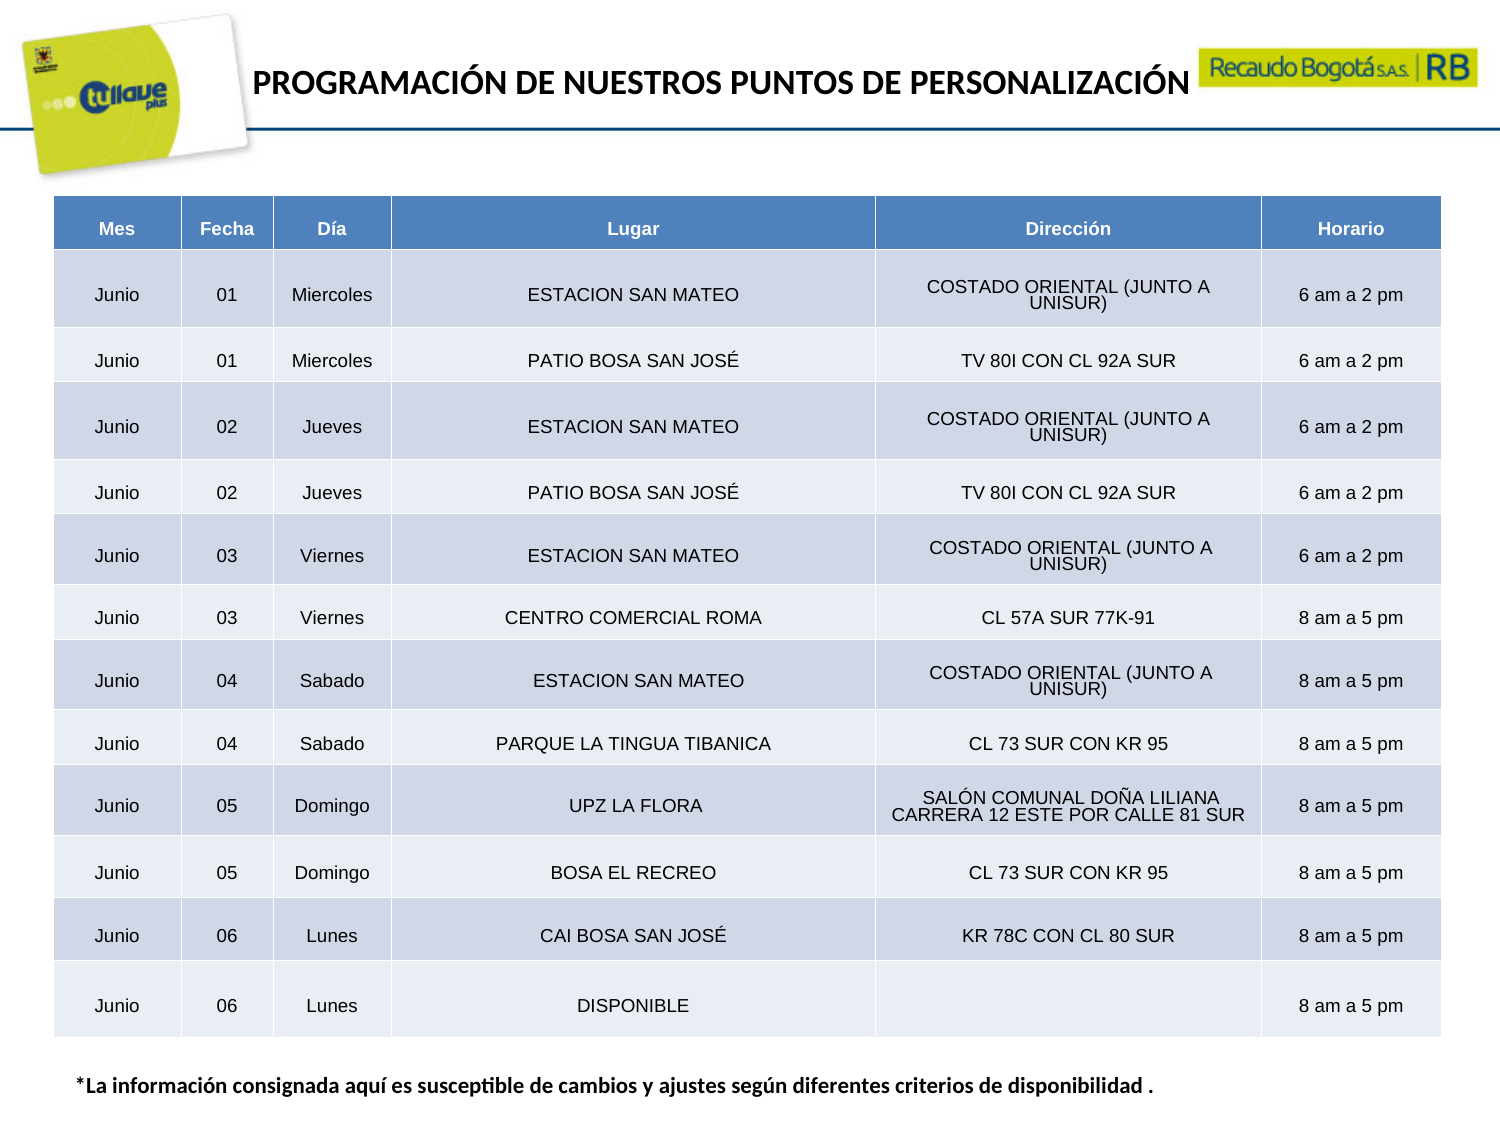

PROGRAMACIÓN DE NUESTROS PUNTOS DE PERSONALIZACIÓN
| Mes | Fecha | Día | Lugar | Dirección | Horario |
| --- | --- | --- | --- | --- | --- |
| Junio | 01 | Miercoles | ESTACION SAN MATEO | COSTADO ORIENTAL (JUNTO A UNISUR) | 6 am a 2 pm |
| Junio | 01 | Miercoles | PATIO BOSA SAN JOSÉ | TV 80I CON CL 92A SUR | 6 am a 2 pm |
| Junio | 02 | Jueves | ESTACION SAN MATEO | COSTADO ORIENTAL (JUNTO A UNISUR) | 6 am a 2 pm |
| Junio | 02 | Jueves | PATIO BOSA SAN JOSÉ | TV 80I CON CL 92A SUR | 6 am a 2 pm |
| Junio | 03 | Viernes | ESTACION SAN MATEO | COSTADO ORIENTAL (JUNTO A UNISUR) | 6 am a 2 pm |
| Junio | 03 | Viernes | CENTRO COMERCIAL ROMA | CL 57A SUR 77K-91 | 8 am a 5 pm |
| Junio | 04 | Sabado | ESTACION SAN MATEO | COSTADO ORIENTAL (JUNTO A UNISUR) | 8 am a 5 pm |
| Junio | 04 | Sabado | PARQUE LA TINGUA TIBANICA | CL 73 SUR CON KR 95 | 8 am a 5 pm |
| Junio | 05 | Domingo | UPZ LA FLORA | SALÓN COMUNAL DOÑA LILIANA CARRERA 12 ESTE POR CALLE 81 SUR | 8 am a 5 pm |
| Junio | 05 | Domingo | BOSA EL RECREO | CL 73 SUR CON KR 95 | 8 am a 5 pm |
| Junio | 06 | Lunes | CAI BOSA SAN JOSÉ | KR 78C CON CL 80 SUR | 8 am a 5 pm |
| Junio | 06 | Lunes | DISPONIBLE | | 8 am a 5 pm |
*La información consignada aquí es susceptible de cambios y ajustes según diferentes criterios de disponibilidad .